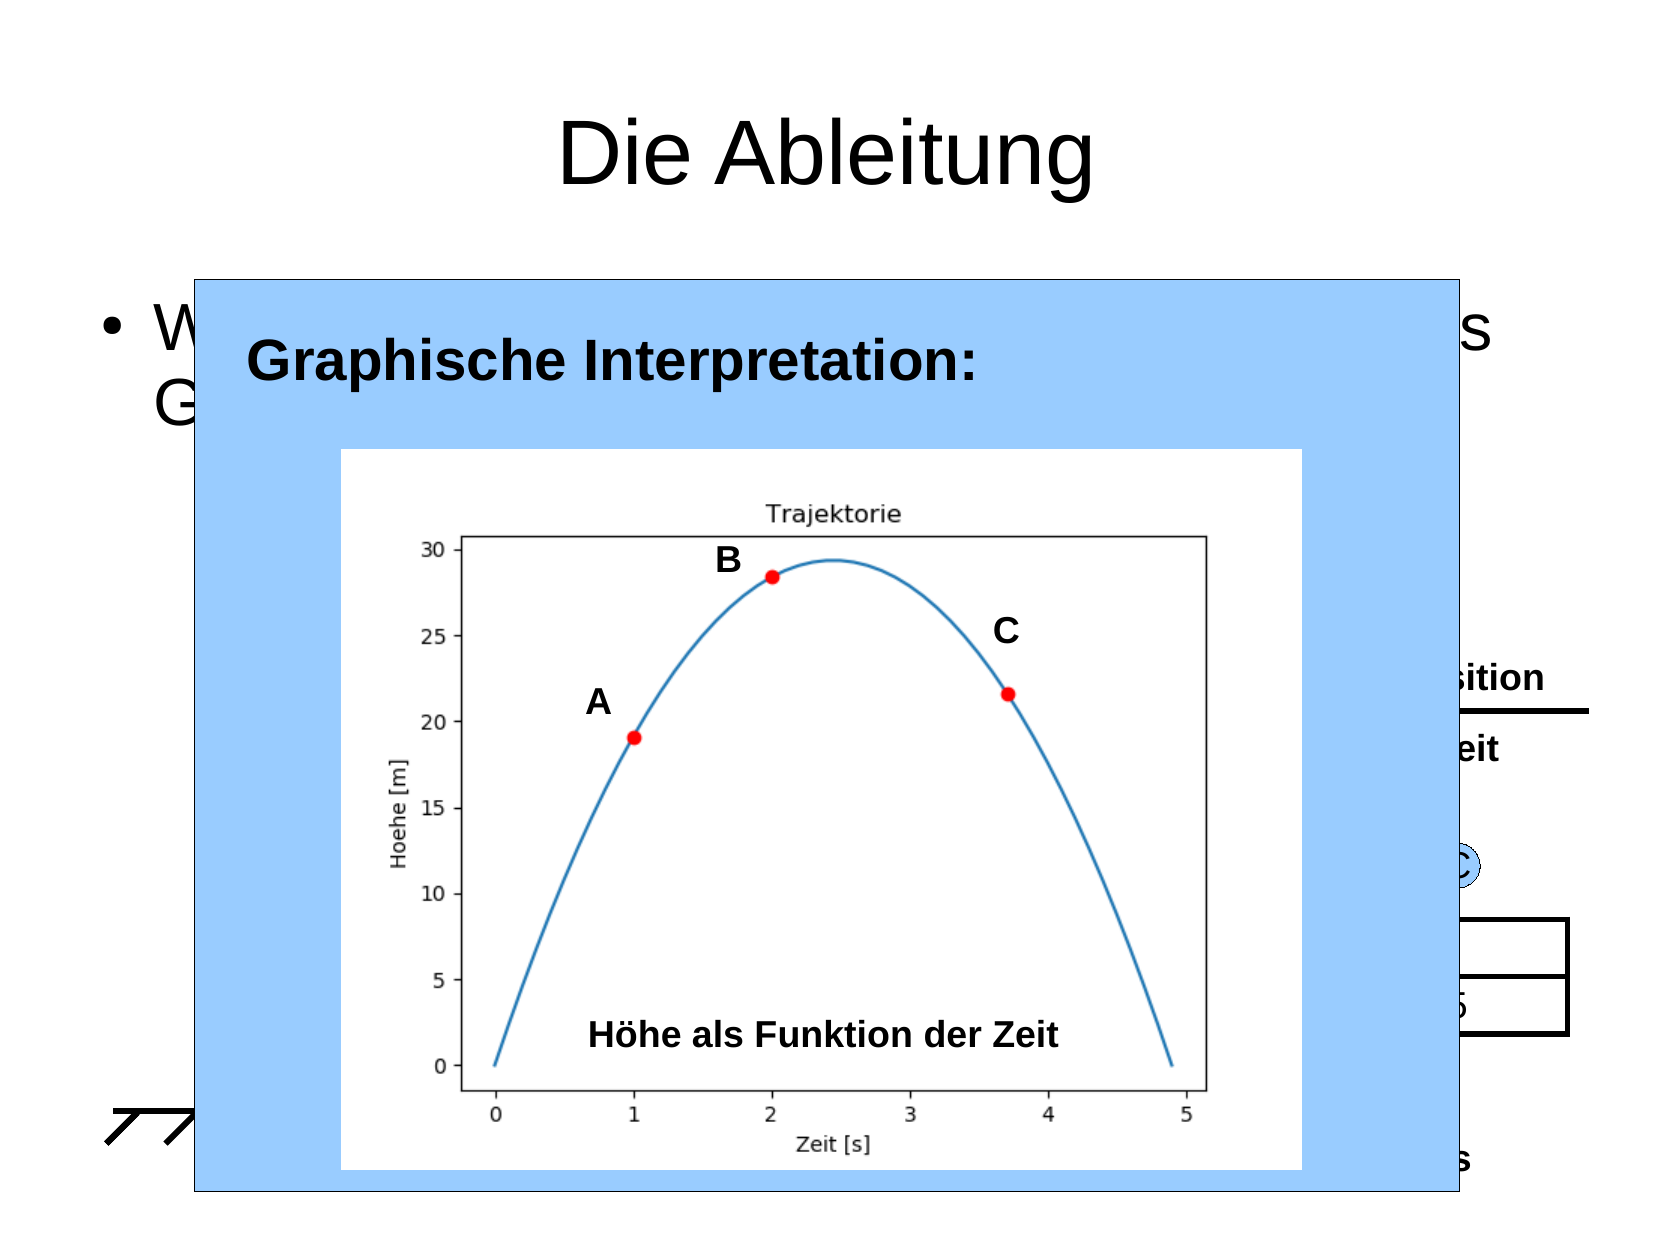

# Die Ableitung
Wie bestimmt man die Geschwindigkeit eines Gegenstands?
Graphische Interpretation:
B
B
C
C
Variation der Position
A
=
Mittlere Geschwindigkeit
A
Variation der Zeit
Messungen:
A
B
C
| Zeit t [s] | 1.0 | 2.0 | 3.7 |
| --- | --- | --- | --- |
| Höhe h [m] | 19.10 | 28.38 | 21.65 |
Höhe als Funktion der Zeit
Mittlere Geschw.
9.28 m/s
-3.96 m/s